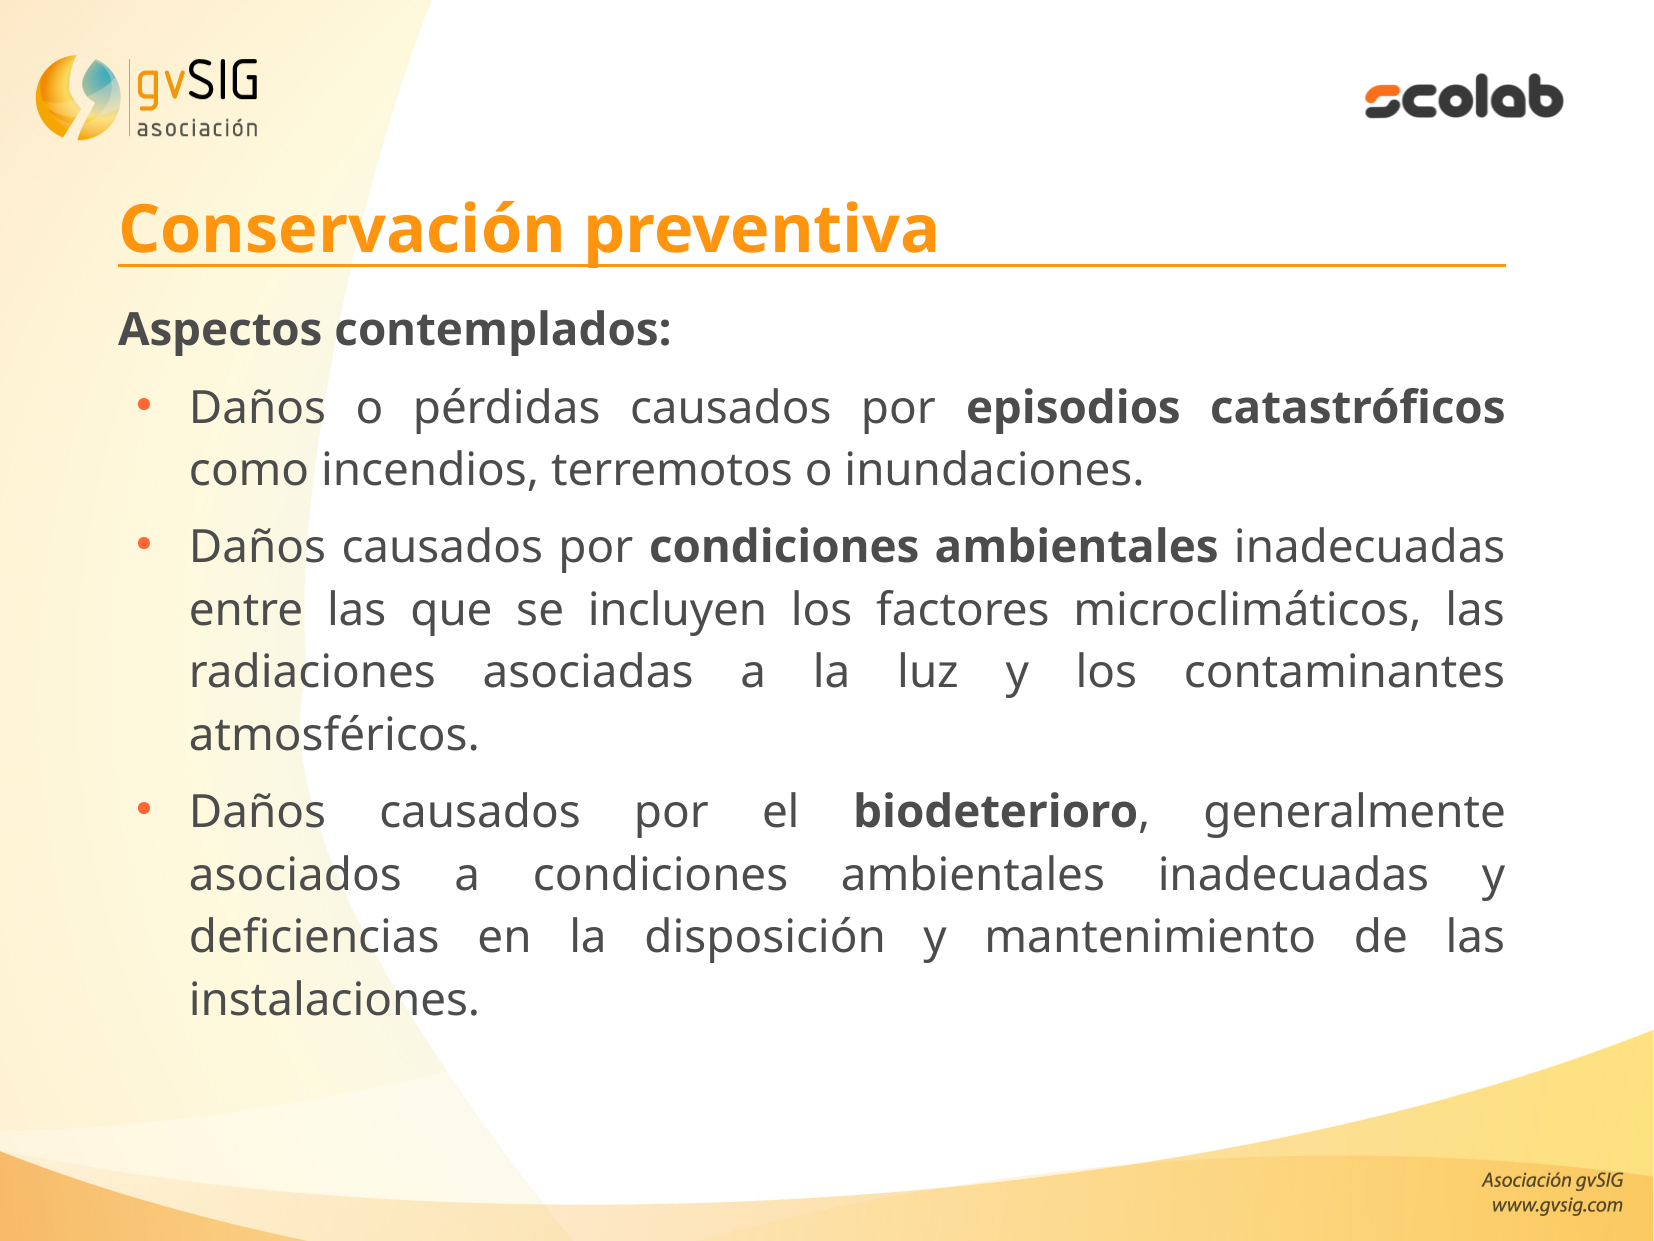

# Conservación preventiva
Aspectos contemplados:
Daños o pérdidas causados por episodios catastróficos como incendios, terremotos o inundaciones.
Daños causados por condiciones ambientales inadecuadas entre las que se incluyen los factores microclimáticos, las radiaciones asociadas a la luz y los contaminantes atmosféricos.
Daños causados por el biodeterioro, generalmente asociados a condiciones ambientales inadecuadas y deficiencias en la disposición y mantenimiento de las instalaciones.